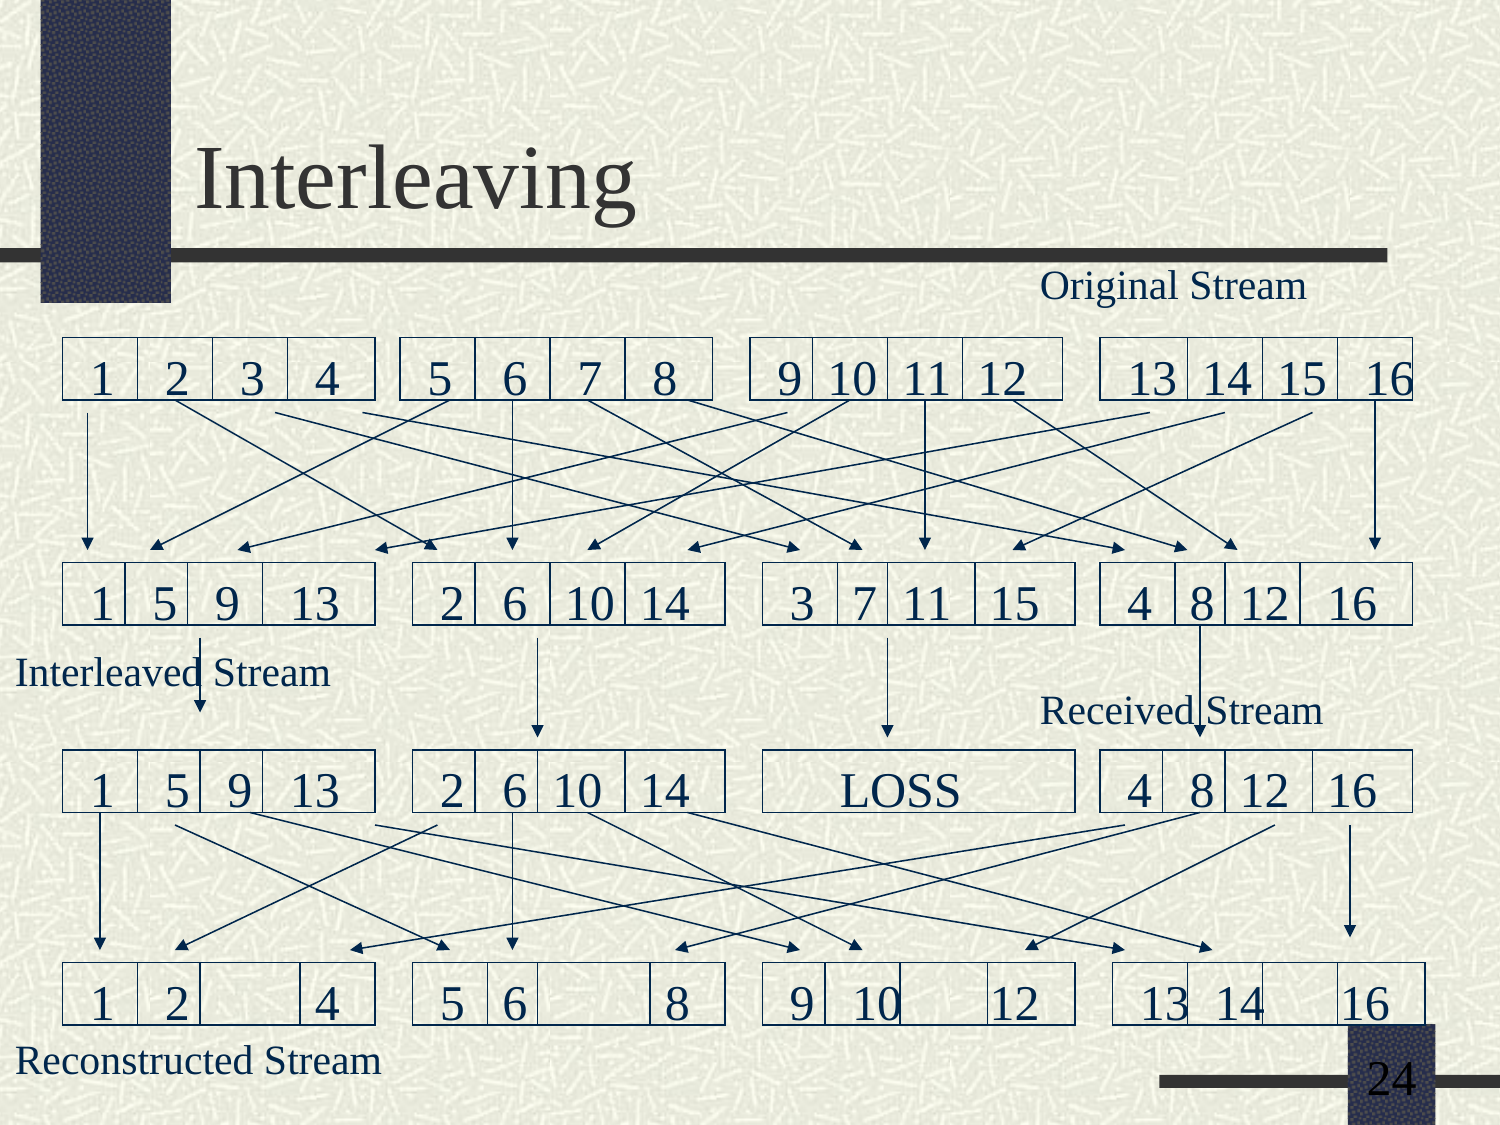

# Interleaving
Original Stream
1 2 3 4
5 6 7 8
9 10 11 12
13 14 15 16
1 5 9 13
2 6 10 14
3 7 11 15
4 8 12 16
Interleaved Stream
Received Stream
1 5 9 13
2 6 10 14
LOSS
4 8 12 16
1 2 4
5 6 8
9 10 12
13 14 16
24
Reconstructed Stream